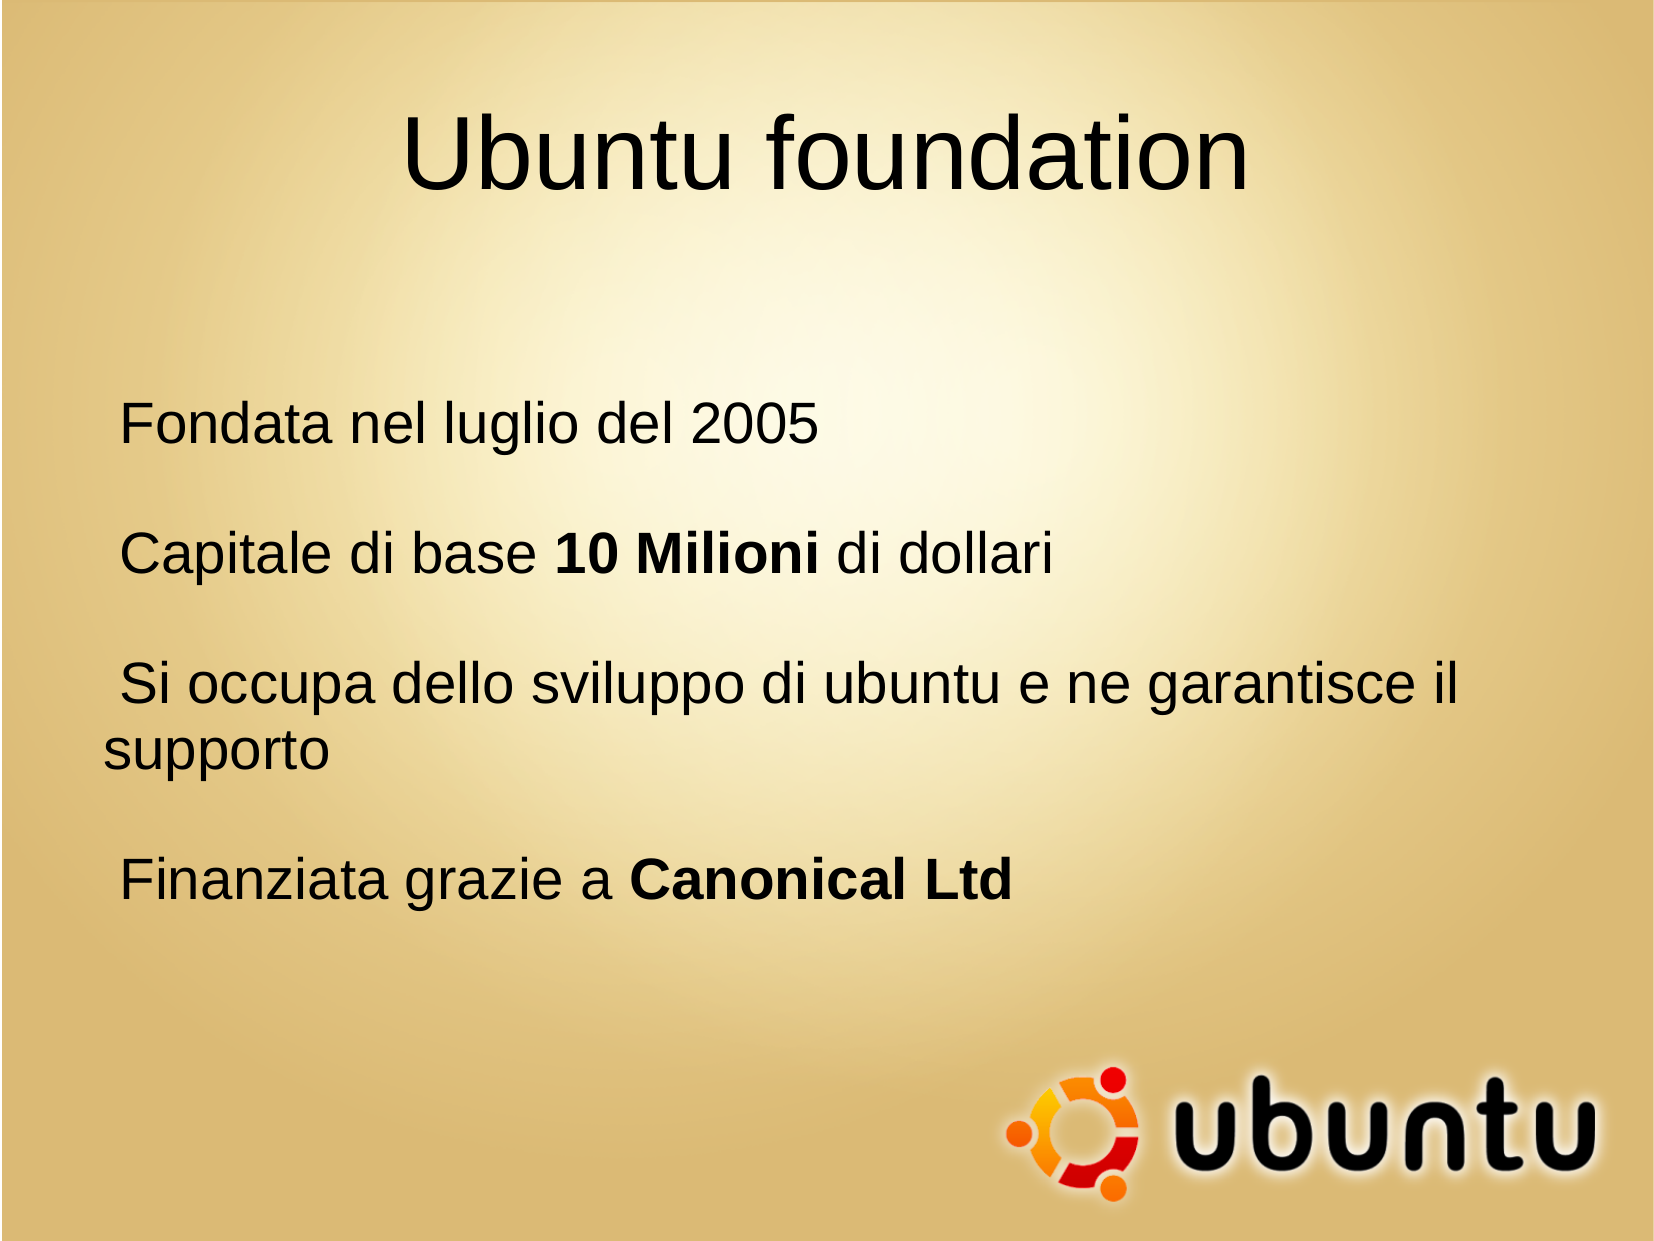

# Ubuntu foundation
 Fondata nel luglio del 2005
 Capitale di base 10 Milioni di dollari
 Si occupa dello sviluppo di ubuntu e ne garantisce il 	 supporto
 Finanziata grazie a Canonical Ltd